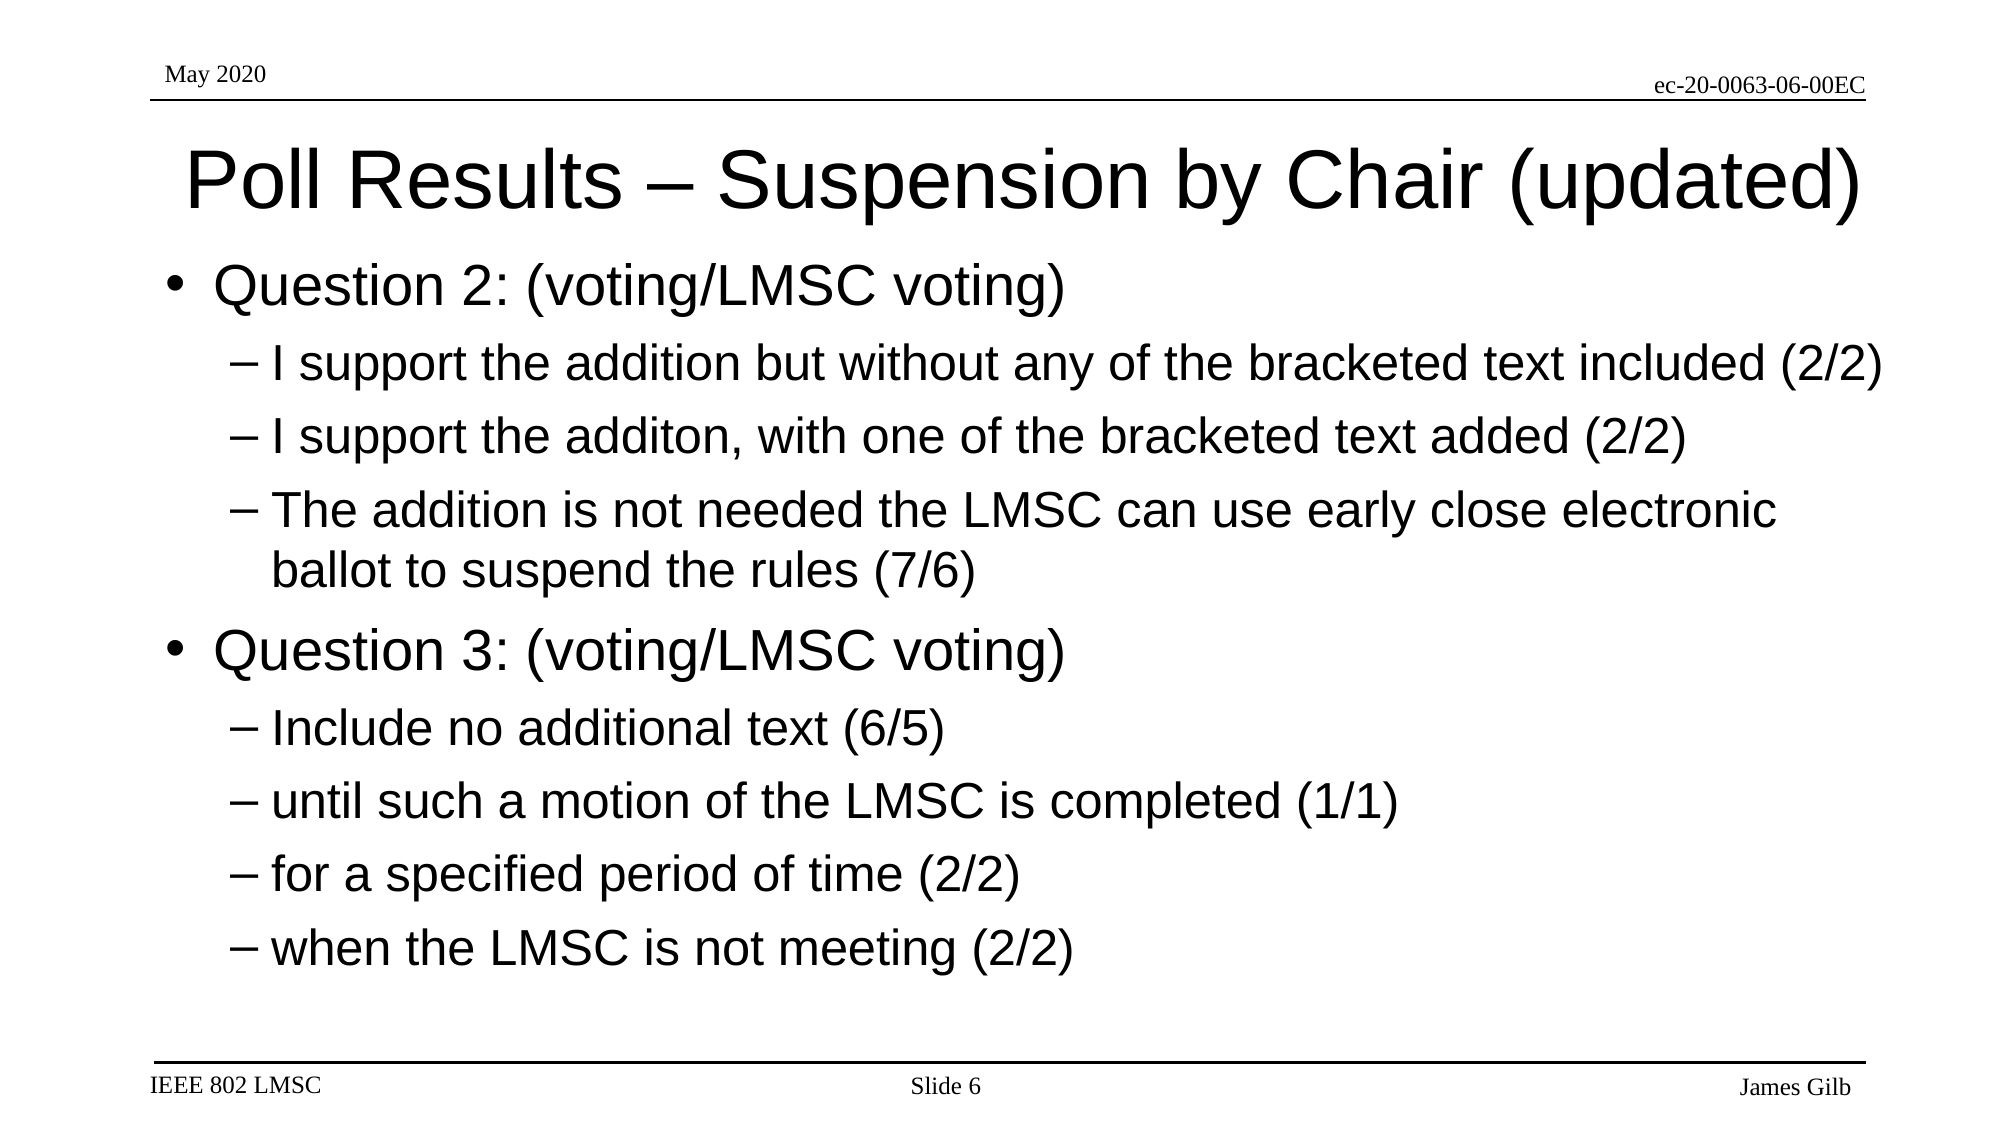

# Poll Results – Suspension by Chair (updated)
Question 2: (voting/LMSC voting)
I support the addition but without any of the bracketed text included (2/2)
I support the additon, with one of the bracketed text added (2/2)
The addition is not needed the LMSC can use early close electronic ballot to suspend the rules (7/6)
Question 3: (voting/LMSC voting)
Include no additional text (6/5)
until such a motion of the LMSC is completed (1/1)
for a specified period of time (2/2)
when the LMSC is not meeting (2/2)
6